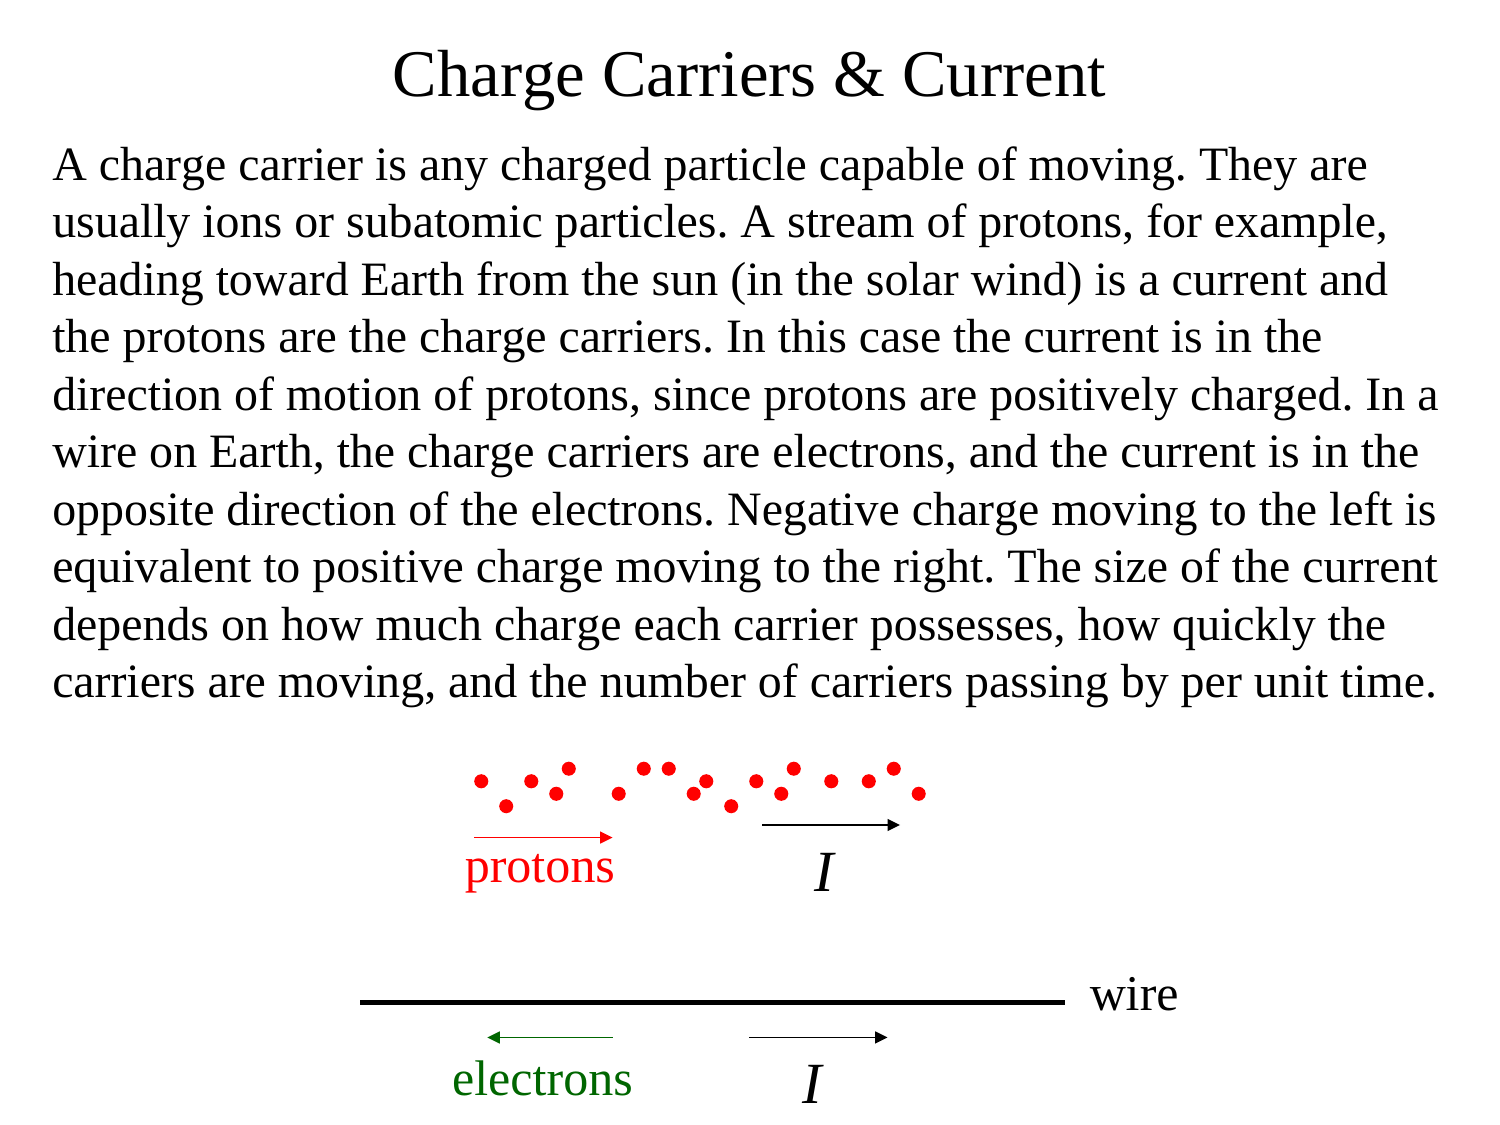

# Charge Carriers & Current
A charge carrier is any charged particle capable of moving. They are usually ions or subatomic particles. A stream of protons, for example, heading toward Earth from the sun (in the solar wind) is a current and the protons are the charge carriers. In this case the current is in the direction of motion of protons, since protons are positively charged. In a wire on Earth, the charge carriers are electrons, and the current is in the opposite direction of the electrons. Negative charge moving to the left is equivalent to positive charge moving to the right. The size of the current depends on how much charge each carrier possesses, how quickly the carriers are moving, and the number of carriers passing by per unit time.
protons
I
wire
electrons
I